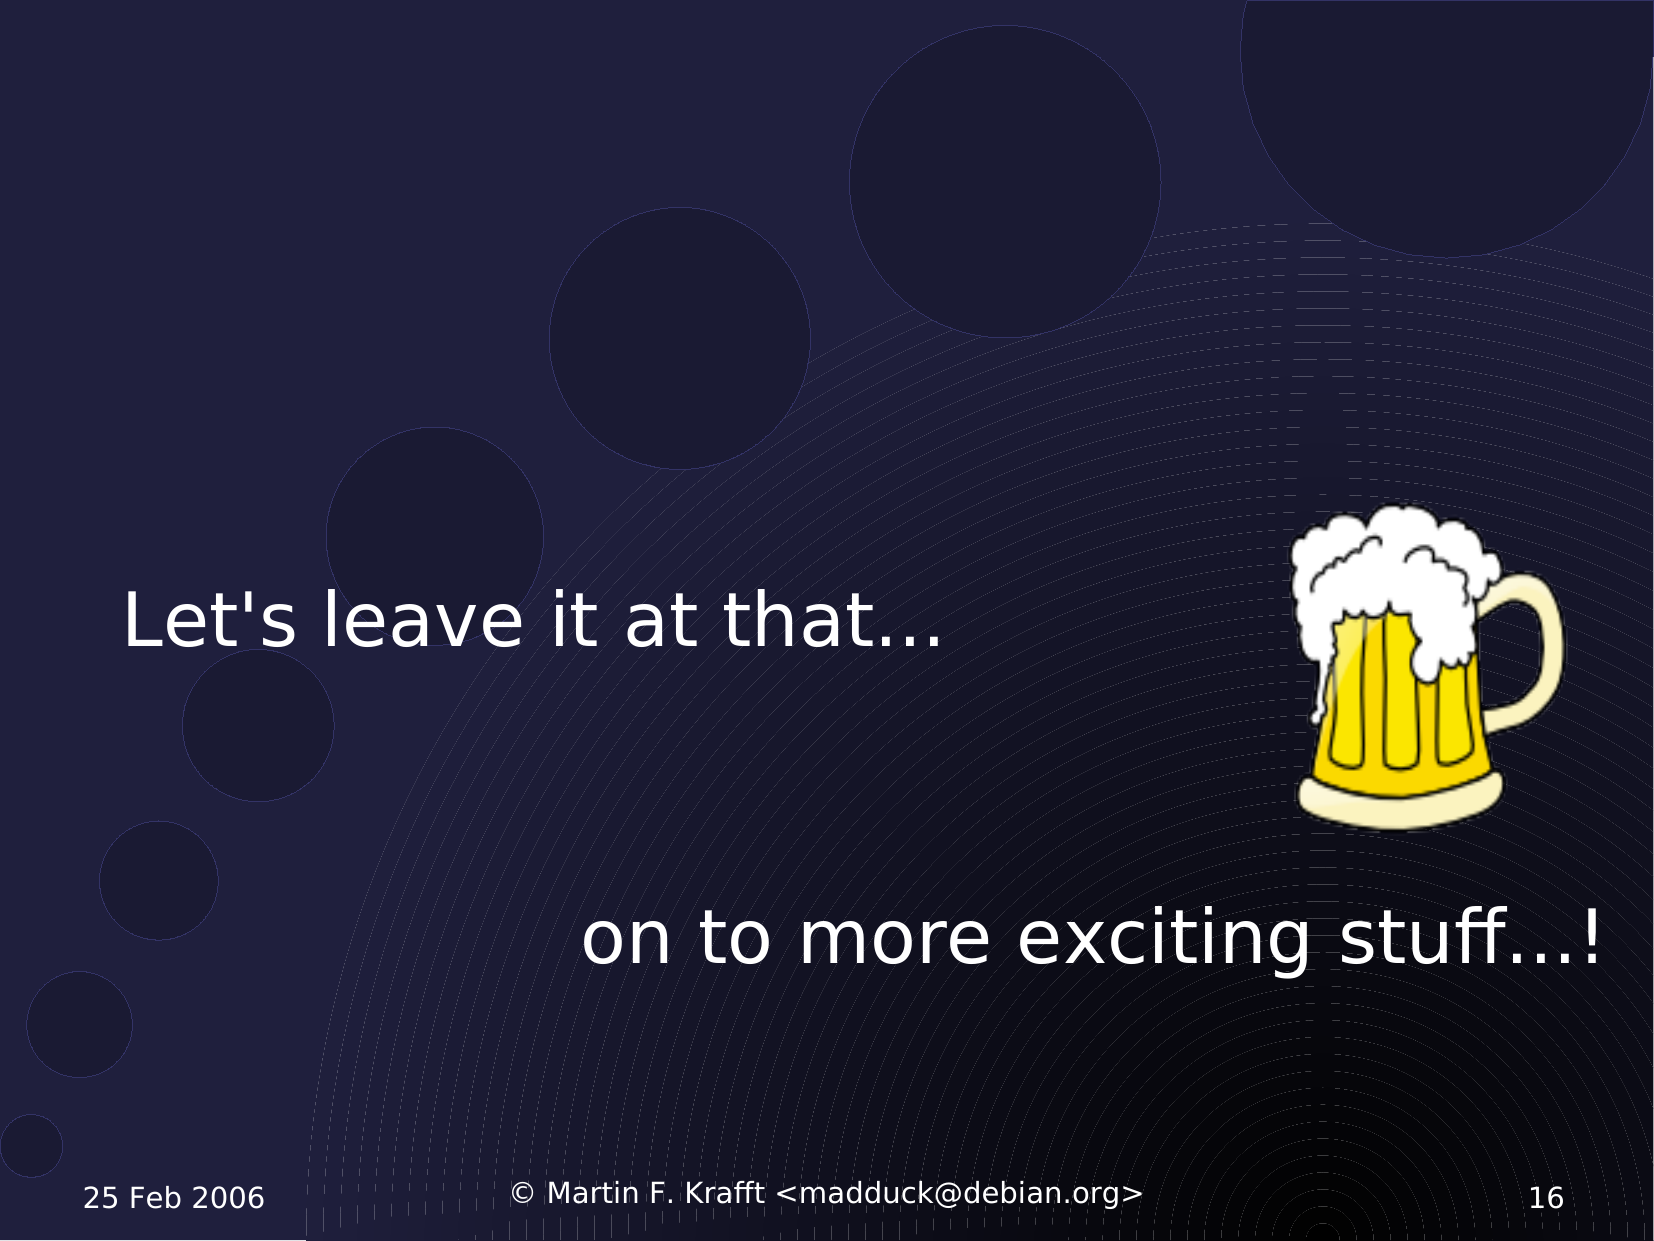

# Let's leave it at that...
on to more exciting stuff...!
© Martin F. Krafft <madduck@debian.org>
25 Feb 2006
16